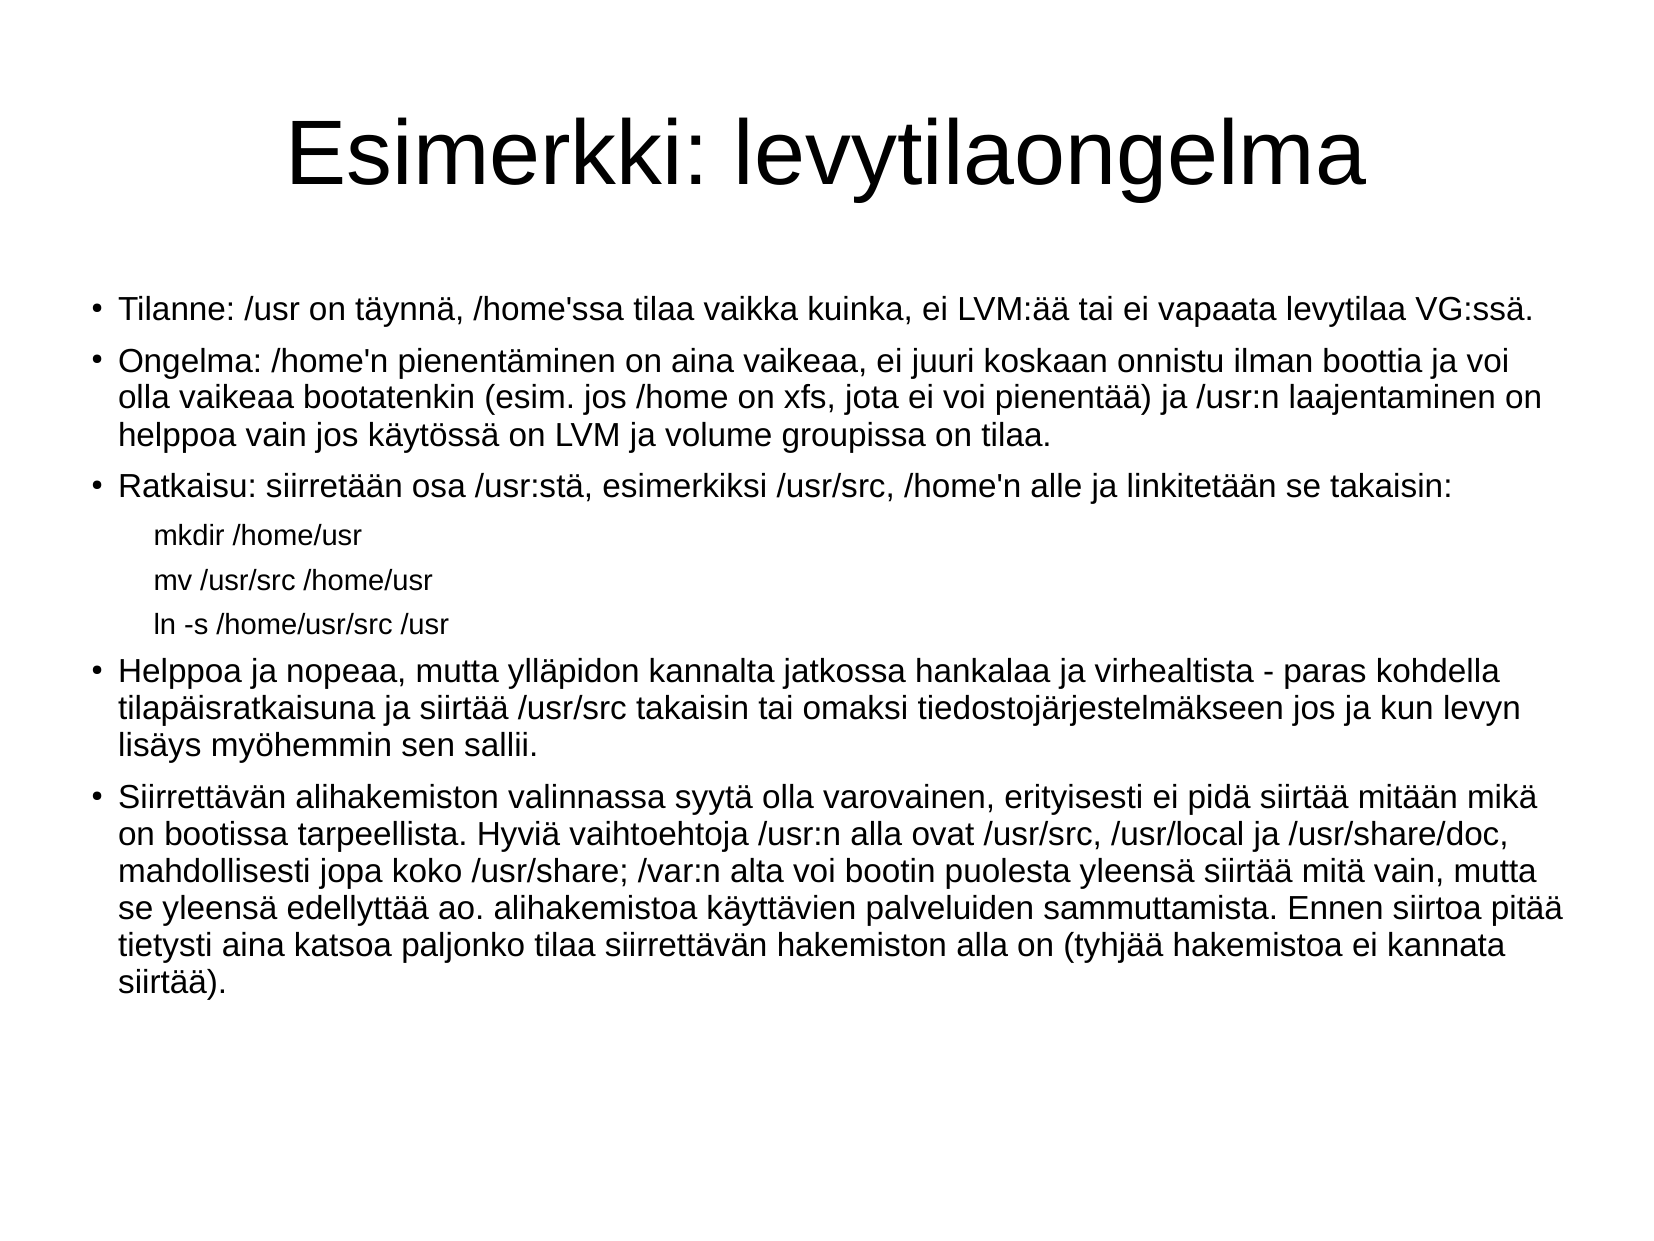

# Esimerkki: levytilaongelma
Tilanne: /usr on täynnä, /home'ssa tilaa vaikka kuinka, ei LVM:ää tai ei vapaata levytilaa VG:ssä.
Ongelma: /home'n pienentäminen on aina vaikeaa, ei juuri koskaan onnistu ilman boottia ja voi olla vaikeaa bootatenkin (esim. jos /home on xfs, jota ei voi pienentää) ja /usr:n laajentaminen on helppoa vain jos käytössä on LVM ja volume groupissa on tilaa.
Ratkaisu: siirretään osa /usr:stä, esimerkiksi /usr/src, /home'n alle ja linkitetään se takaisin:
mkdir /home/usr
mv /usr/src /home/usr
ln -s /home/usr/src /usr
Helppoa ja nopeaa, mutta ylläpidon kannalta jatkossa hankalaa ja virhealtista - paras kohdella tilapäisratkaisuna ja siirtää /usr/src takaisin tai omaksi tiedostojärjestelmäkseen jos ja kun levyn lisäys myöhemmin sen sallii.
Siirrettävän alihakemiston valinnassa syytä olla varovainen, erityisesti ei pidä siirtää mitään mikä on bootissa tarpeellista. Hyviä vaihtoehtoja /usr:n alla ovat /usr/src, /usr/local ja /usr/share/doc, mahdollisesti jopa koko /usr/share; /var:n alta voi bootin puolesta yleensä siirtää mitä vain, mutta se yleensä edellyttää ao. alihakemistoa käyttävien palveluiden sammuttamista. Ennen siirtoa pitää tietysti aina katsoa paljonko tilaa siirrettävän hakemiston alla on (tyhjää hakemistoa ei kannata siirtää).